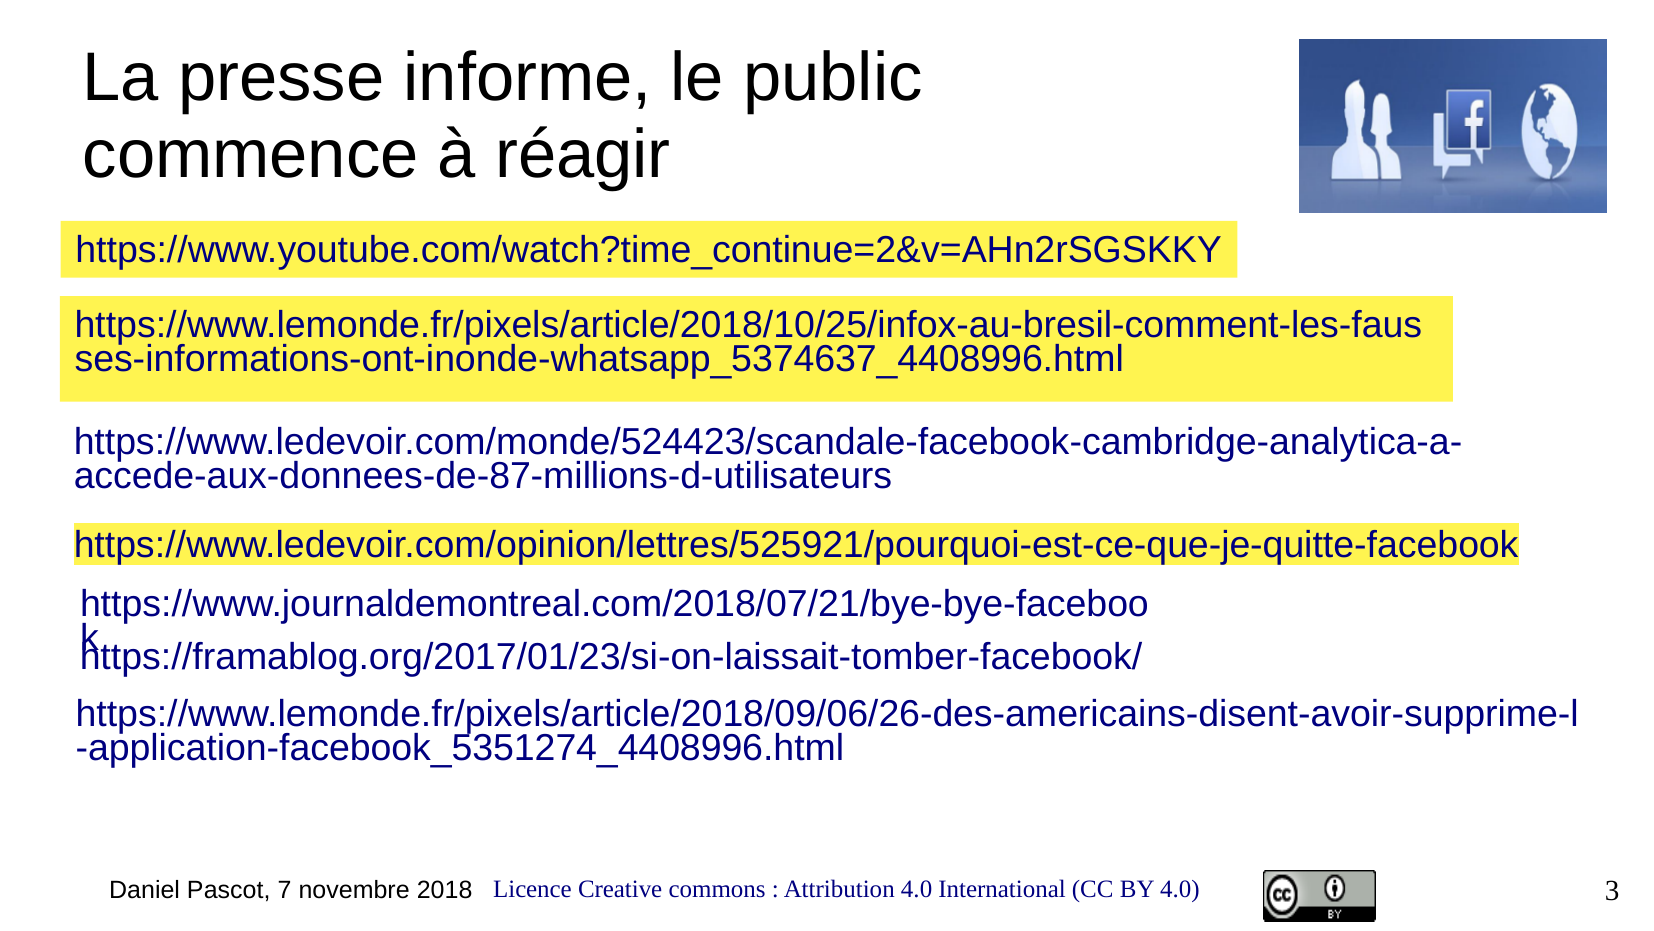

# La presse informe, le public commence à réagir
https://www.youtube.com/watch?time_continue=2&v=AHn2rSGSKKY
https://www.lemonde.fr/pixels/article/2018/10/25/infox-au-bresil-comment-les-fausses-informations-ont-inonde-whatsapp_5374637_4408996.html
https://www.ledevoir.com/monde/524423/scandale-facebook-cambridge-analytica-a-accede-aux-donnees-de-87-millions-d-utilisateurs
https://www.ledevoir.com/opinion/lettres/525921/pourquoi-est-ce-que-je-quitte-facebook
https://www.journaldemontreal.com/2018/07/21/bye-bye-facebook
https://framablog.org/2017/01/23/si-on-laissait-tomber-facebook/
https://www.lemonde.fr/pixels/article/2018/09/06/26-des-americains-disent-avoir-supprime-l-application-facebook_5351274_4408996.html
3